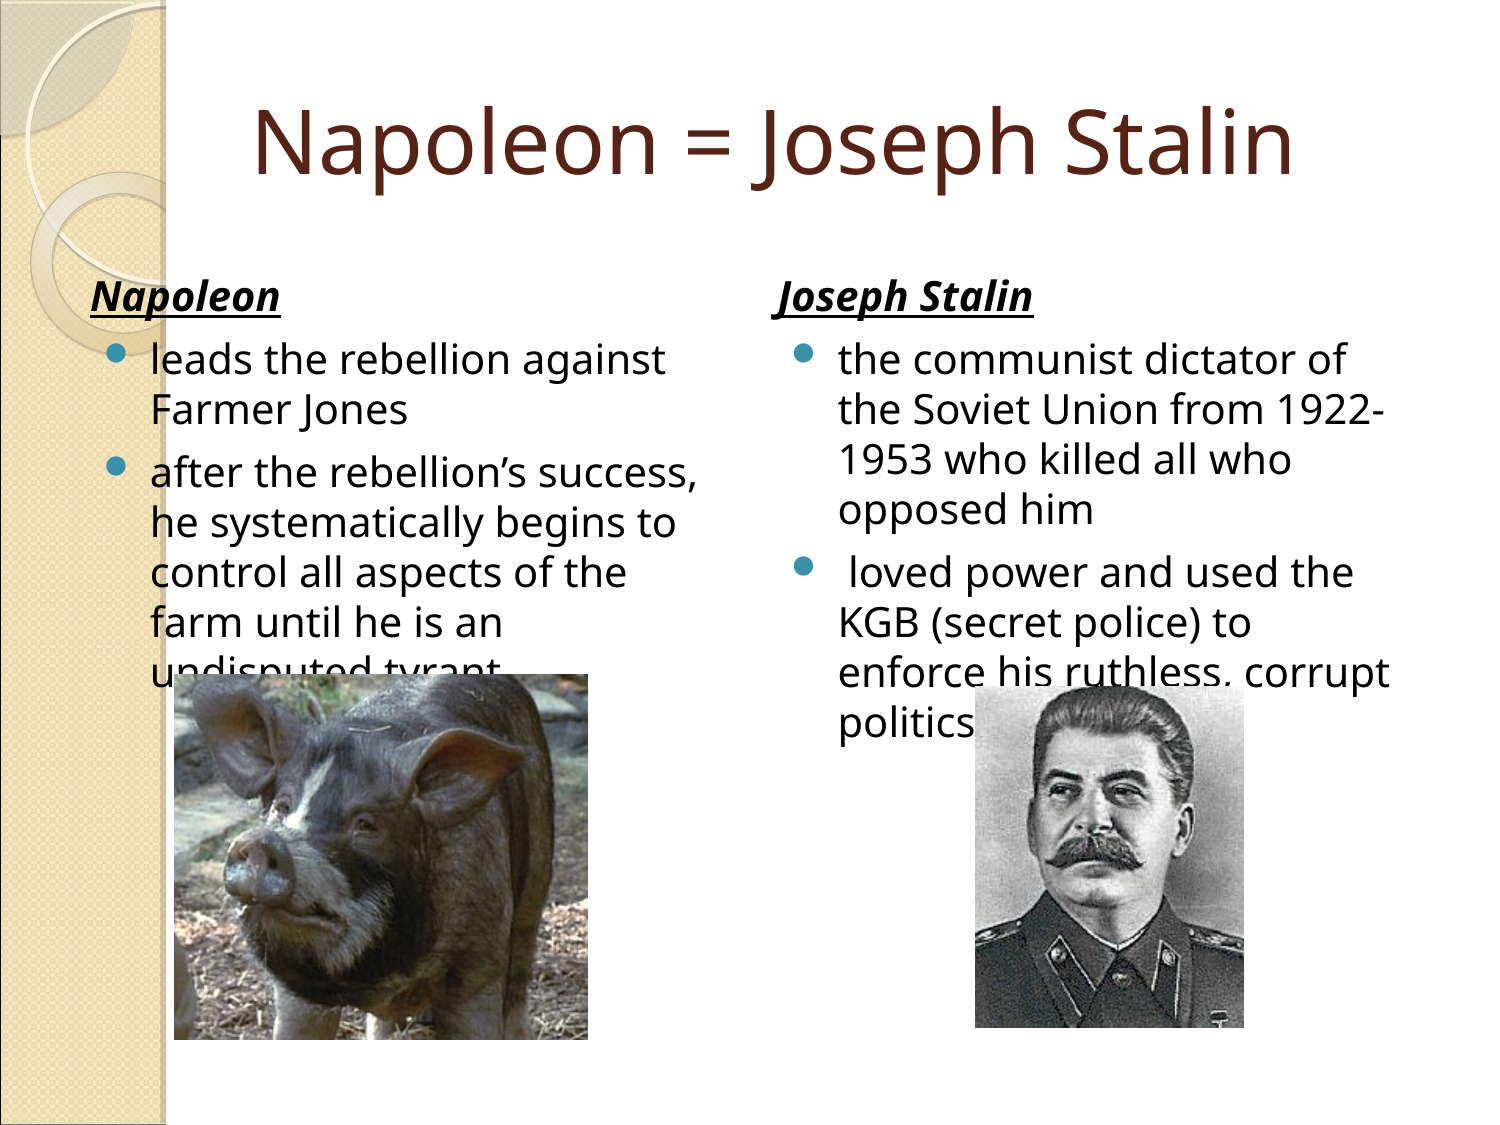

# Napoleon = Joseph Stalin
Napoleon
leads the rebellion against Farmer Jones
after the rebellion’s success, he systematically begins to control all aspects of the farm until he is an undisputed tyrant
Joseph Stalin
the communist dictator of the Soviet Union from 1922-1953 who killed all who opposed him
 loved power and used the KGB (secret police) to enforce his ruthless, corrupt politics